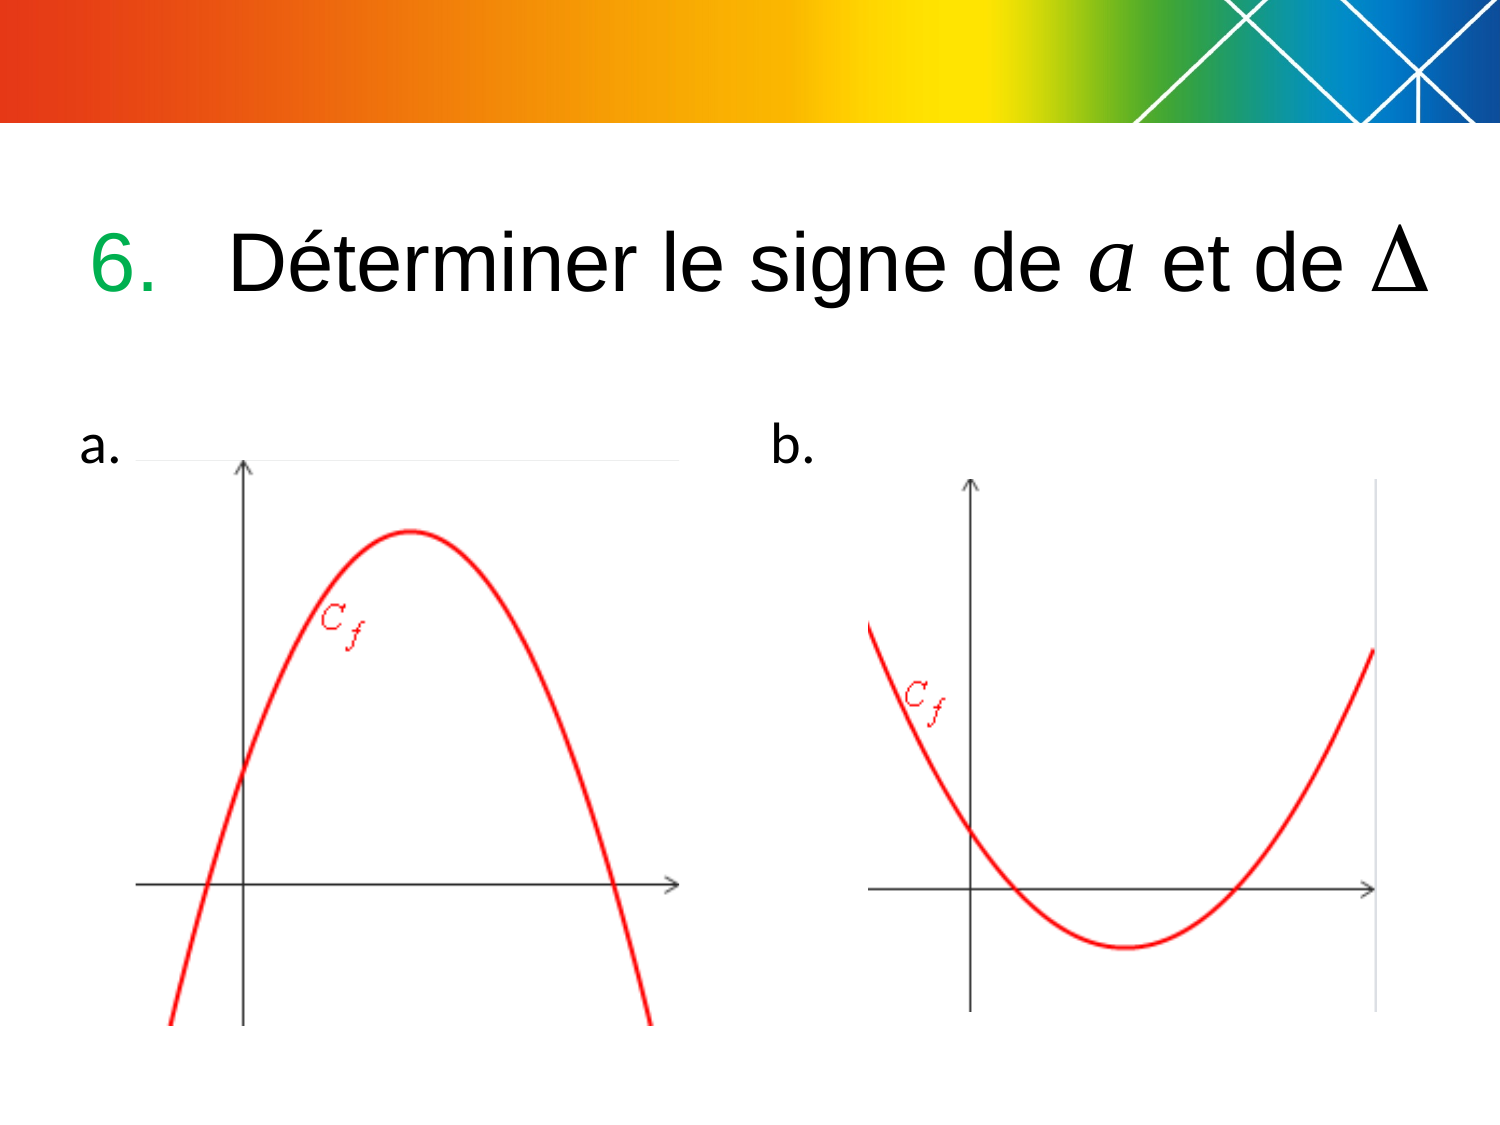

Déterminer le signe de a et de 
| a. | b. |
| --- | --- |